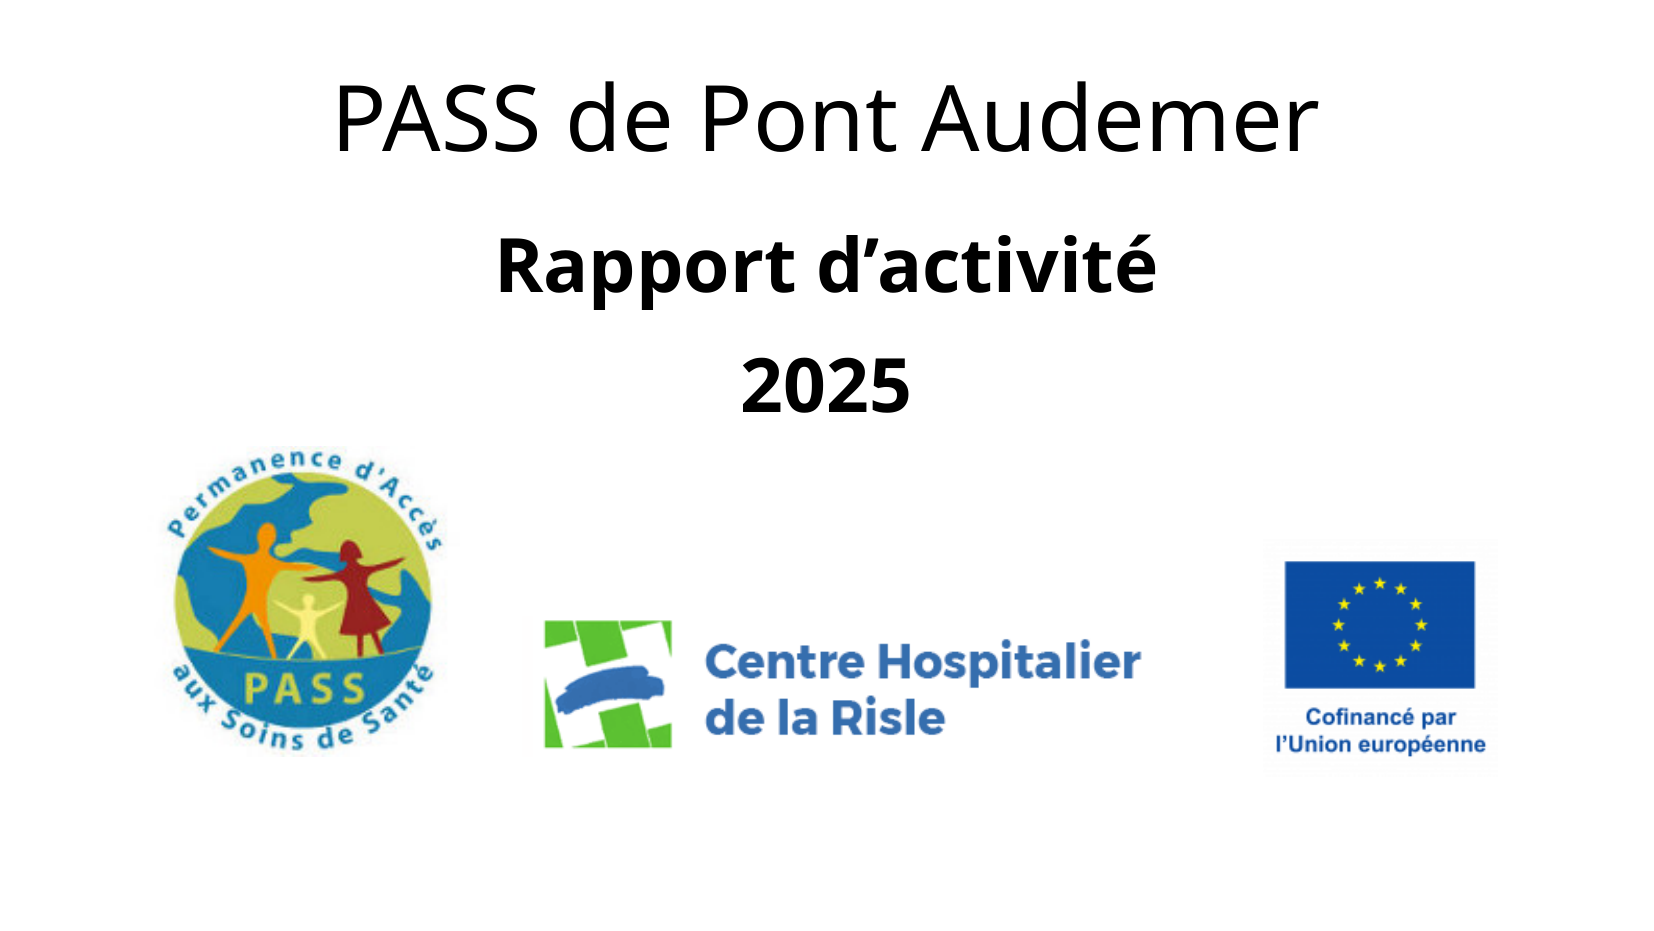

# PASS de Pont Audemer
Rapport d’activité
2025